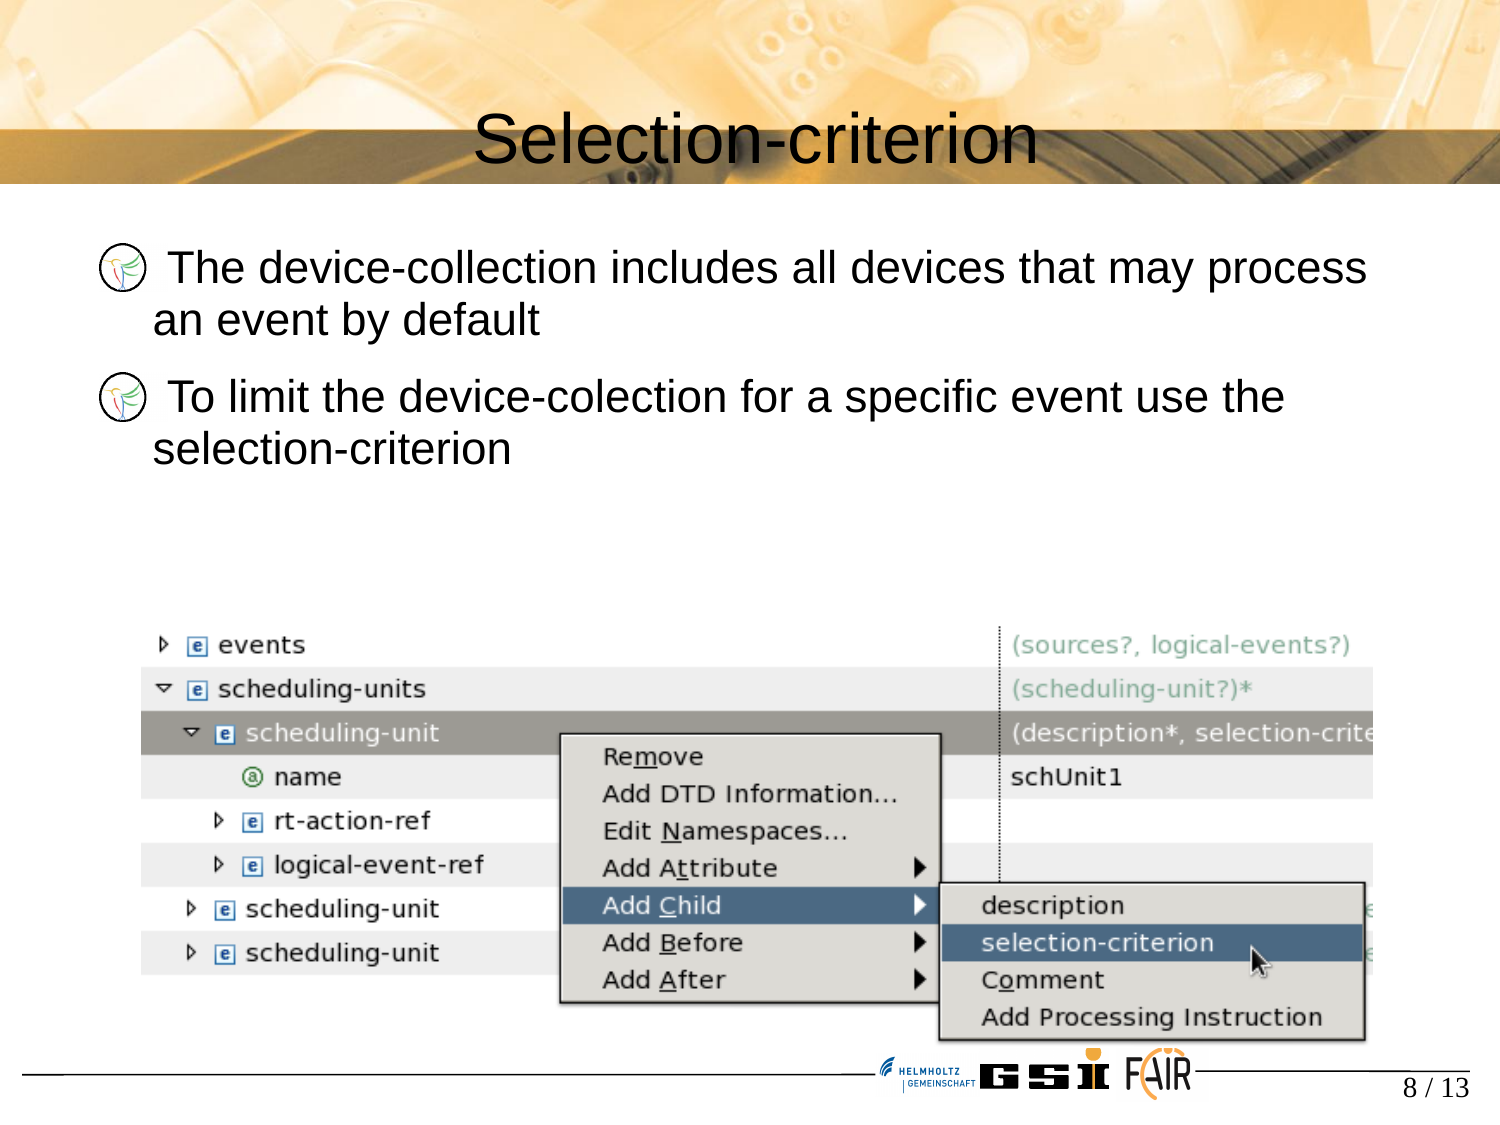

# Selection-criterion
The device-collection includes all devices that may process an event by default
To limit the device-colection for a specific event use the selection-criterion
8